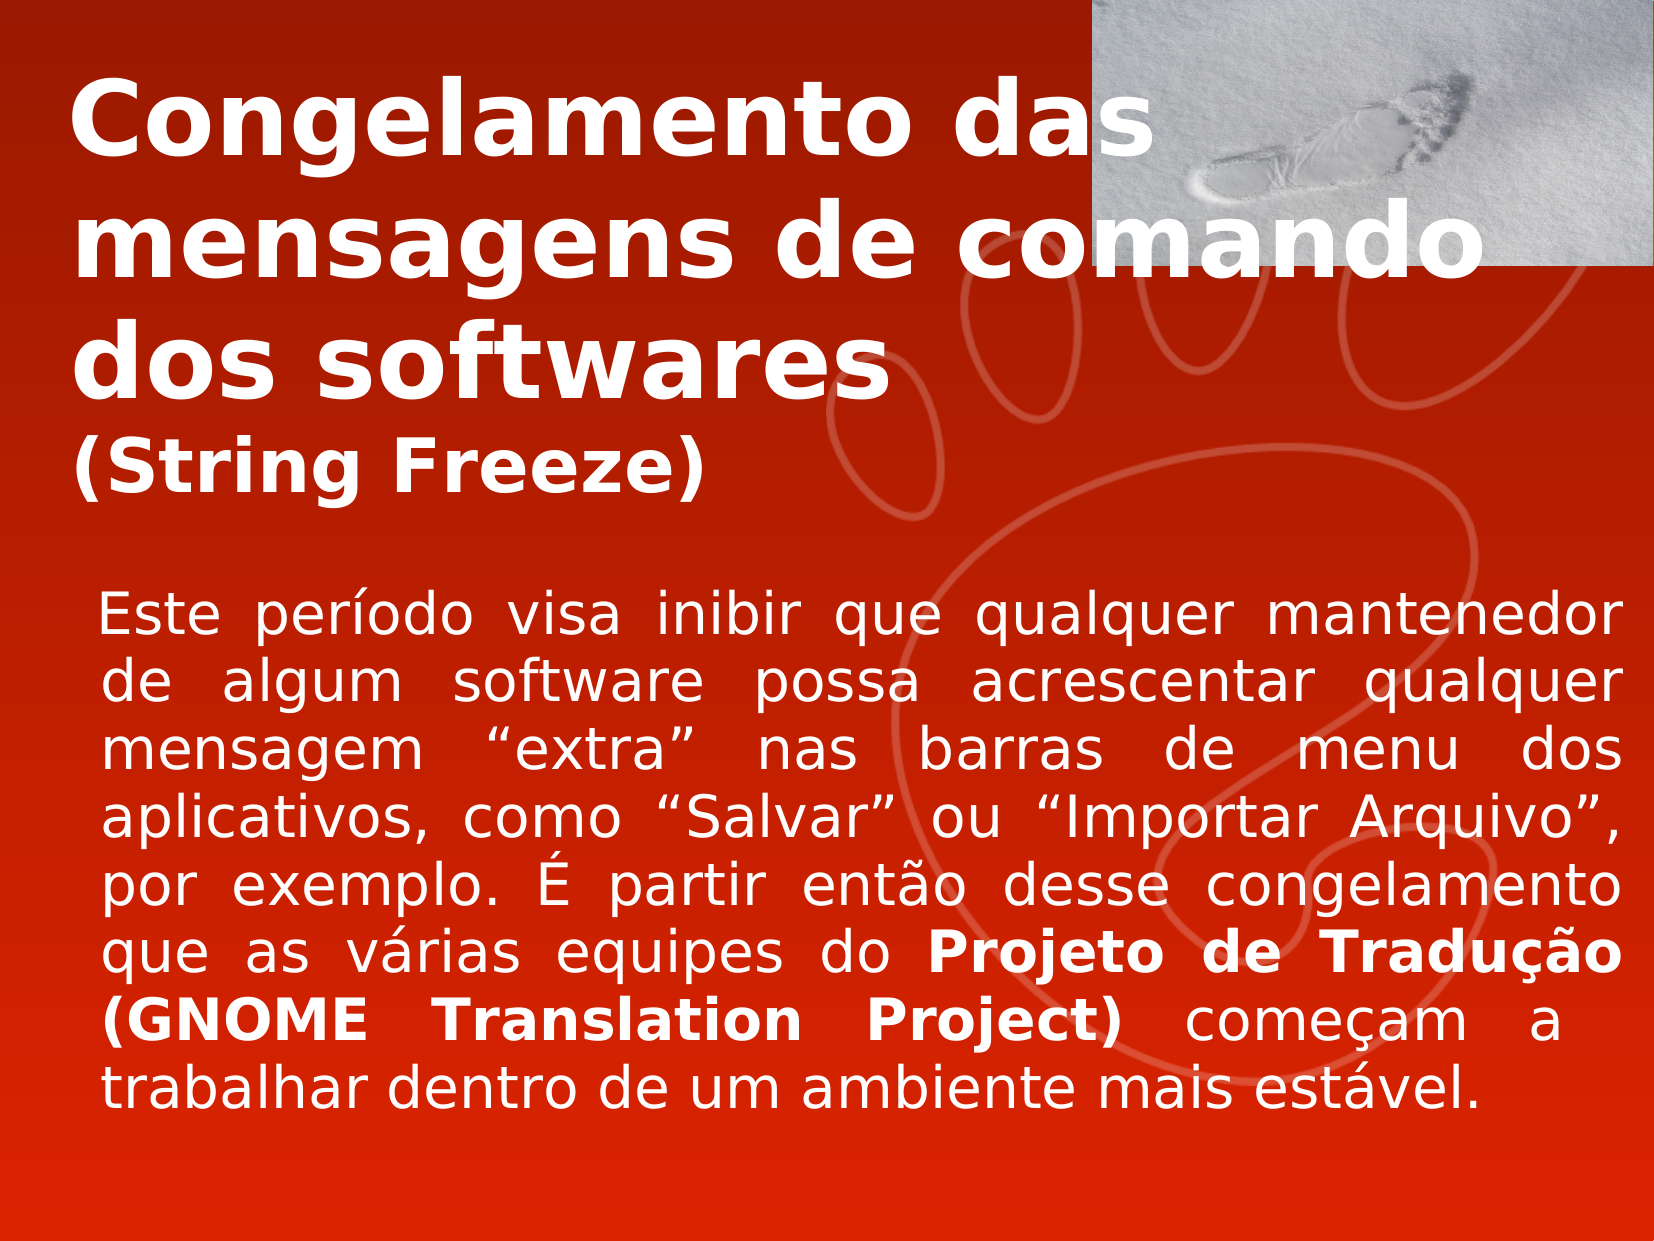

# Congelamento das mensagens de comando dos softwares (String Freeze)
Este período visa inibir que qualquer mantenedor de algum software possa acrescentar qualquer mensagem “extra” nas barras de menu dos aplicativos, como “Salvar” ou “Importar Arquivo”, por exemplo. É partir então desse congelamento que as várias equipes do Projeto de Tradução (GNOME Translation Project) começam a trabalhar dentro de um ambiente mais estável.